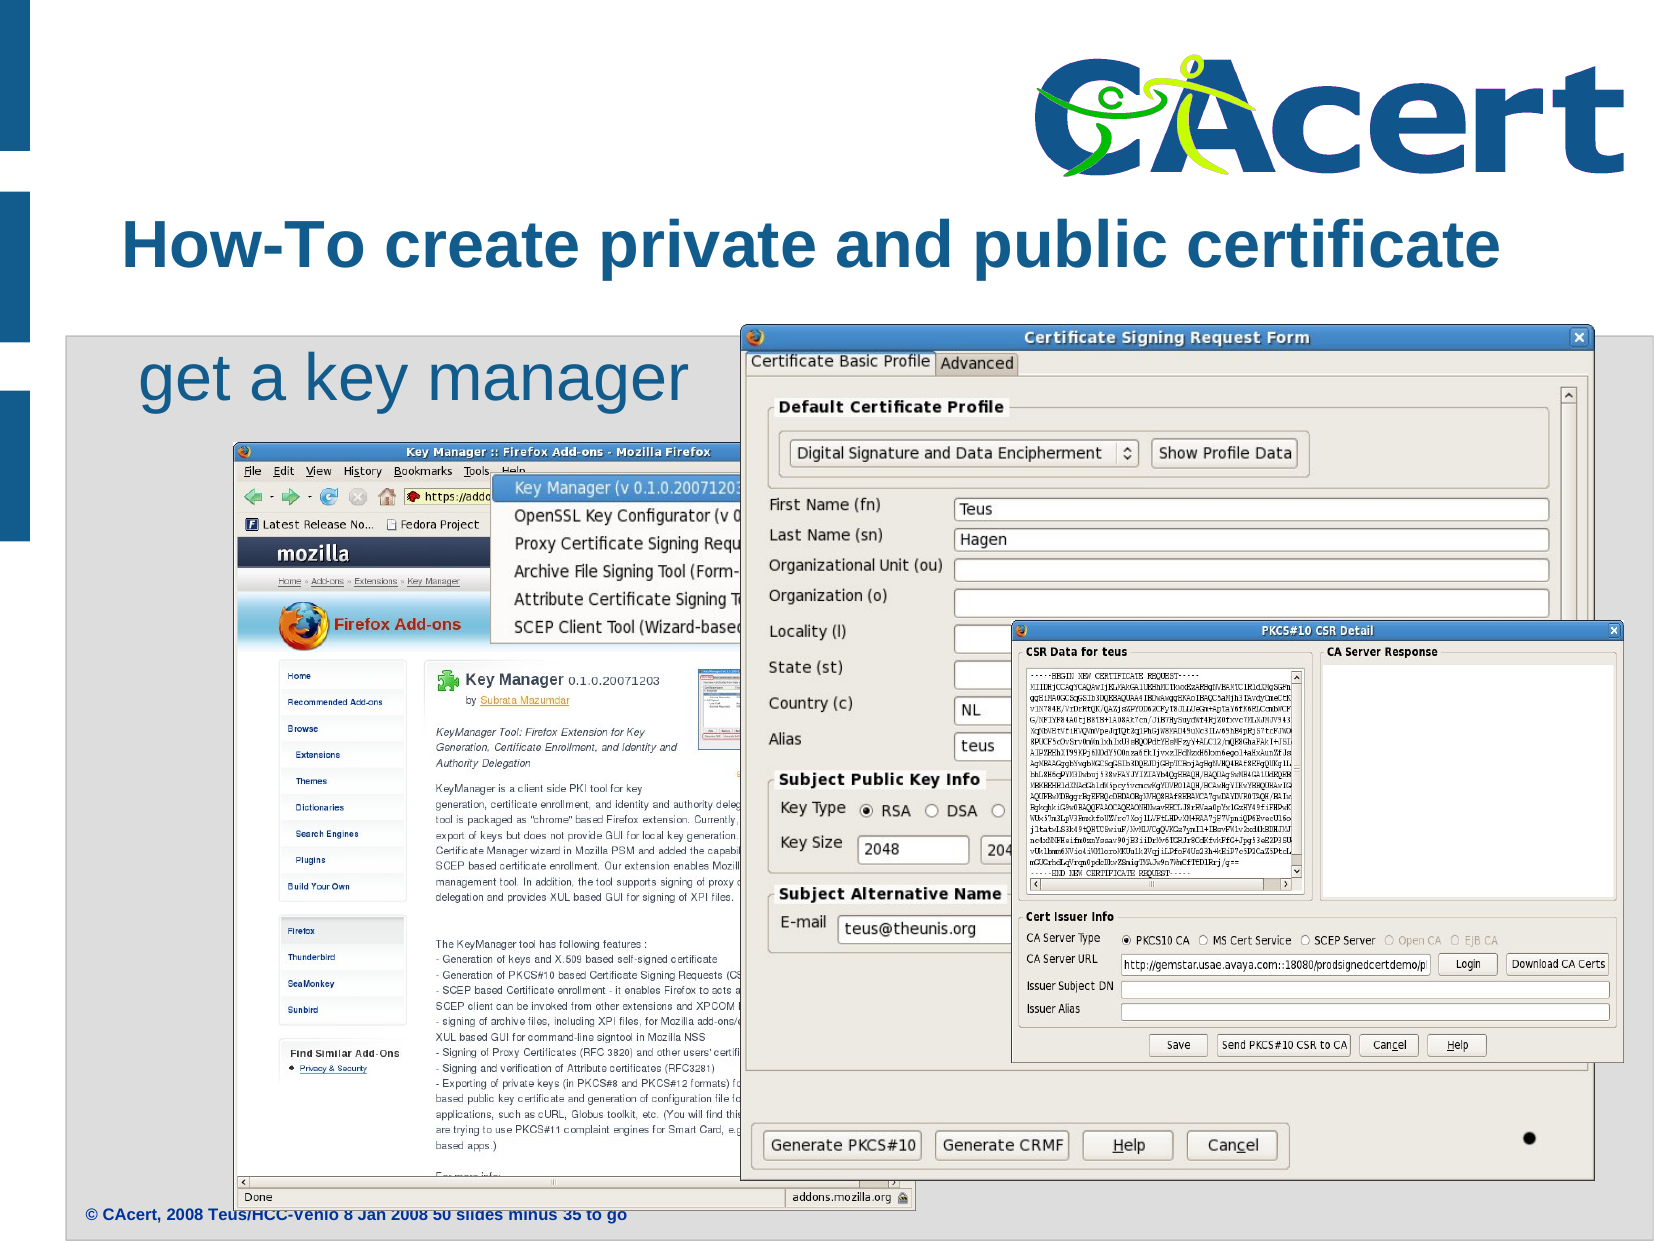

# How-To create private and public certificate
get a key manager